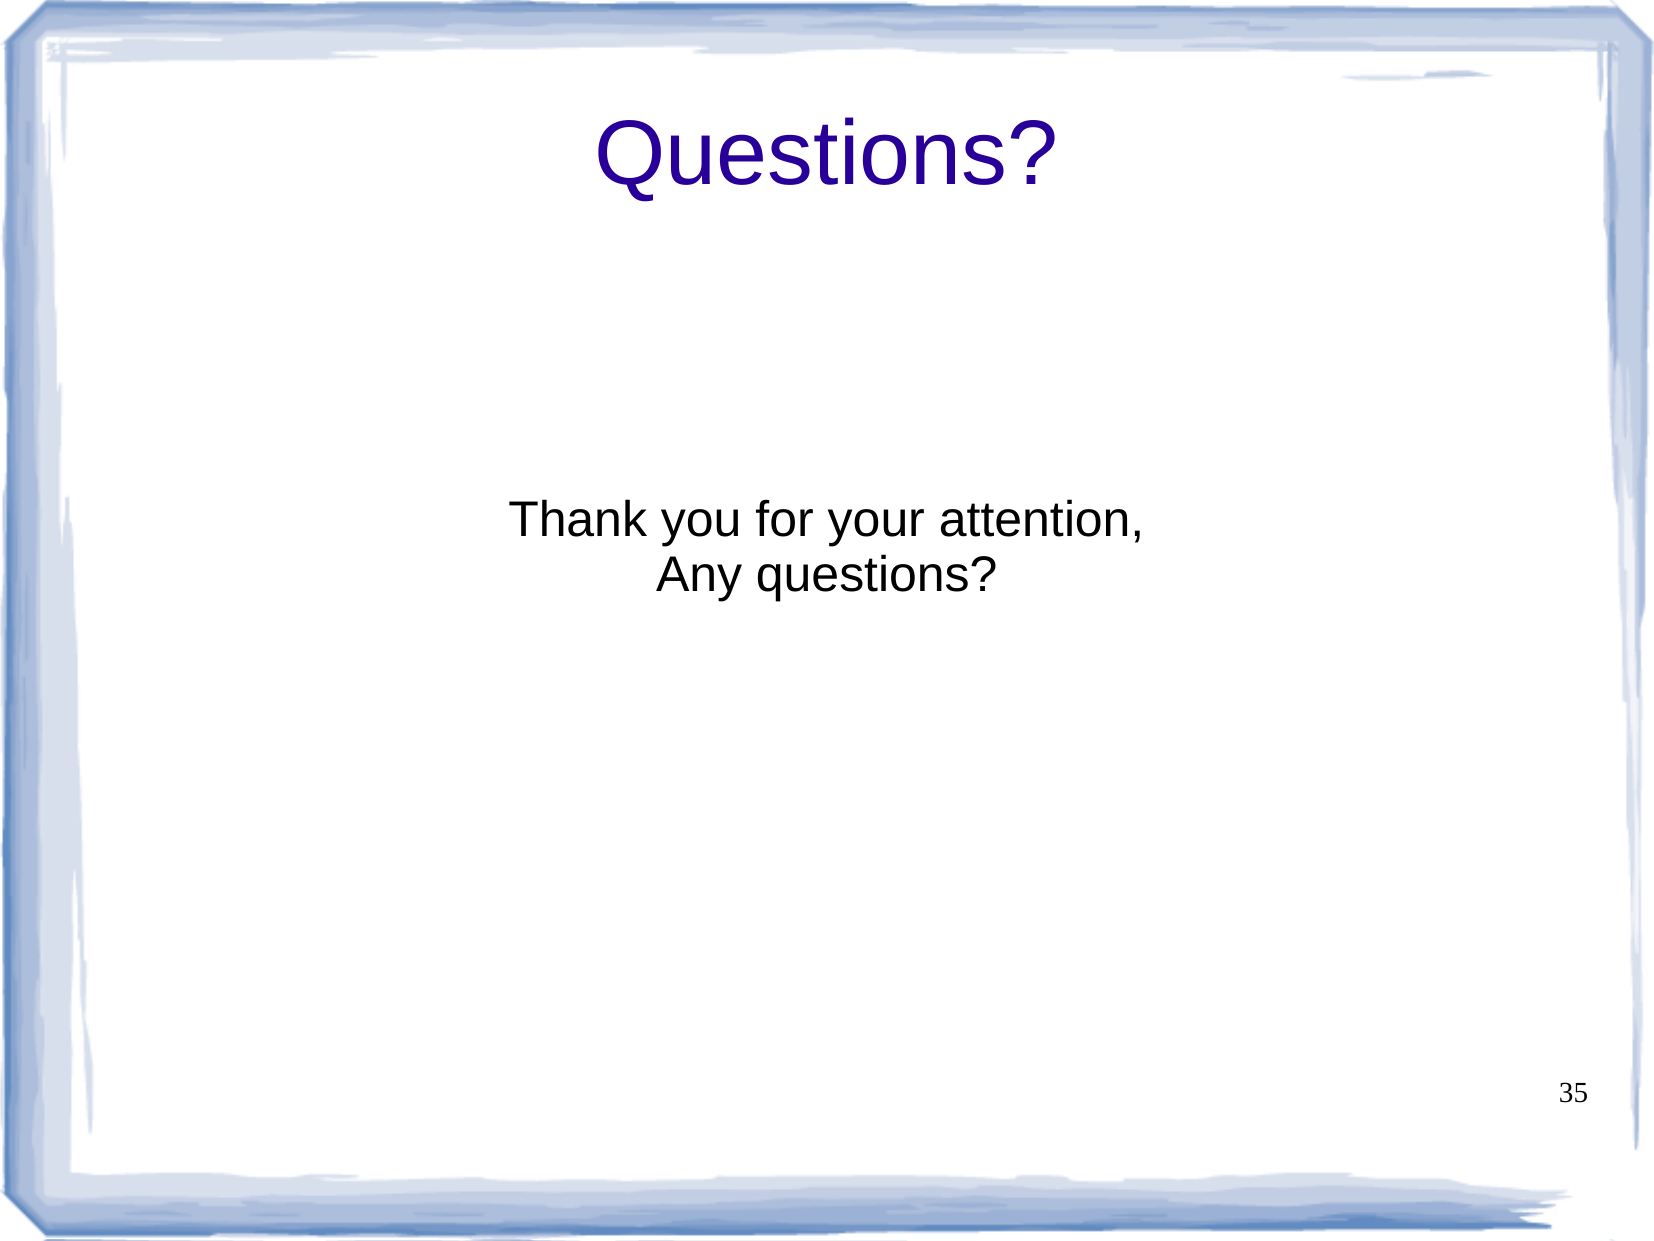

# Questions?
Thank you for your attention,
Any questions?
35